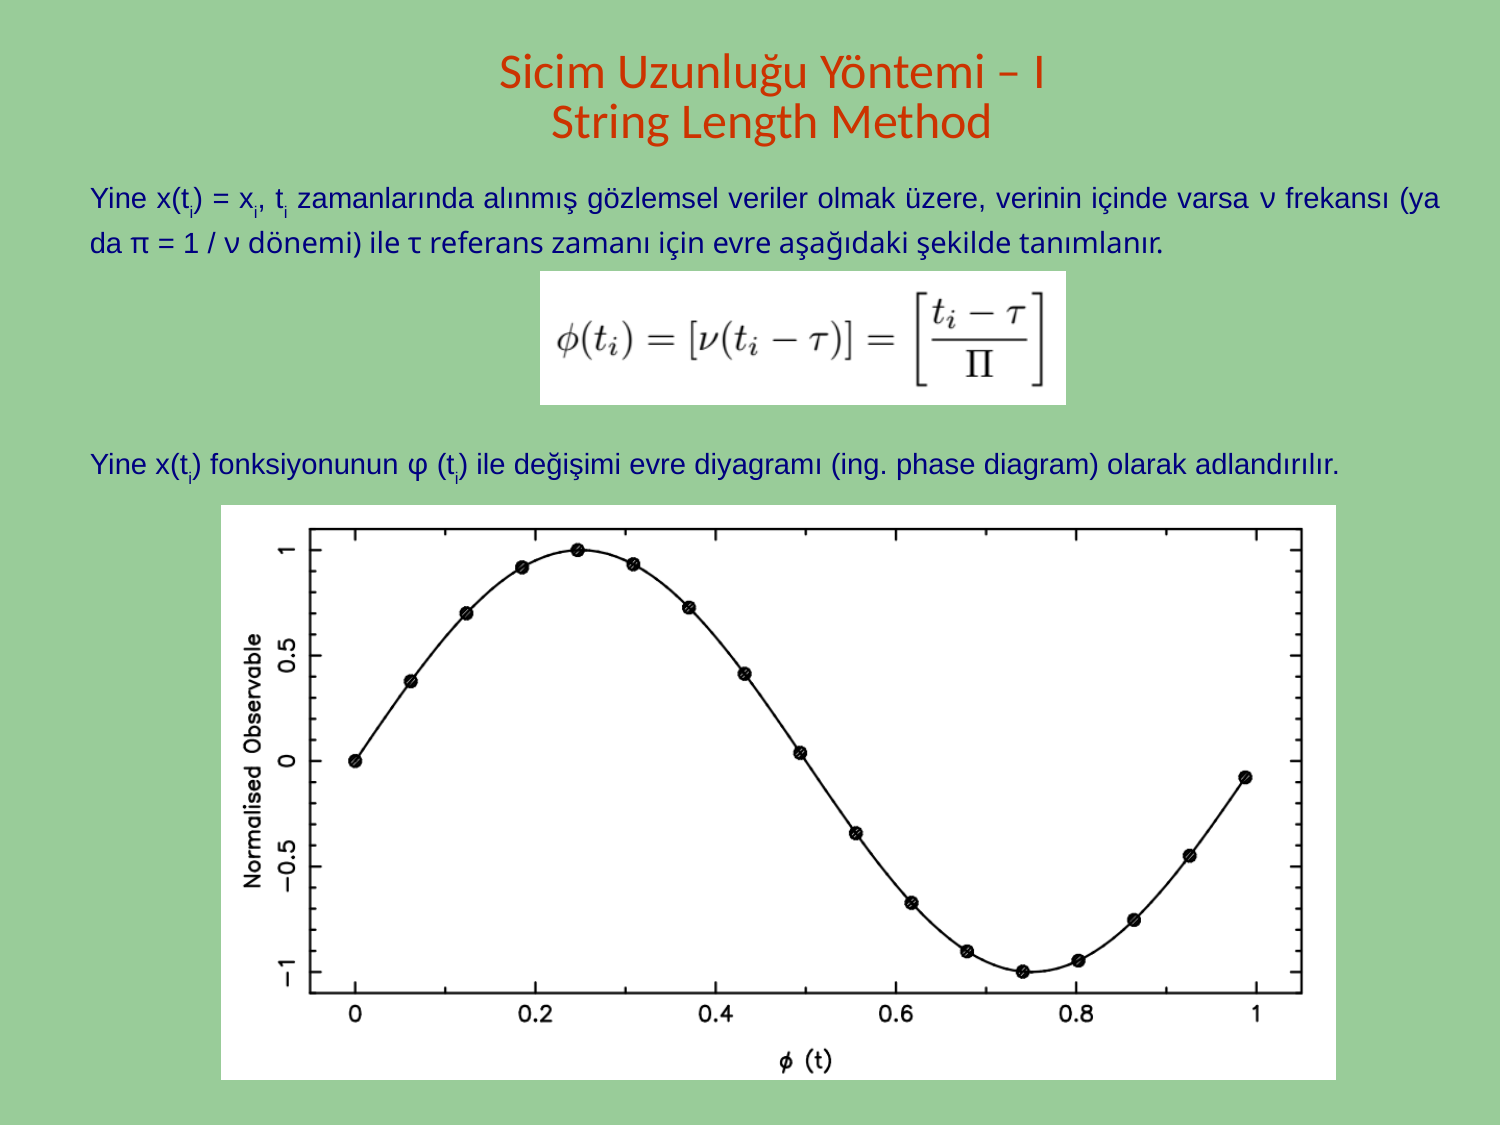

# Sicim Uzunluğu Yöntemi – I String Length Method
Yine x(ti) = xi, ti zamanlarında alınmış gözlemsel veriler olmak üzere, verinin içinde varsa ν frekansı (ya da π = 1 / ν dönemi) ile τ referans zamanı için evre aşağıdaki şekilde tanımlanır.
Yine x(ti) fonksiyonunun φ (ti) ile değişimi evre diyagramı (ing. phase diagram) olarak adlandırılır.